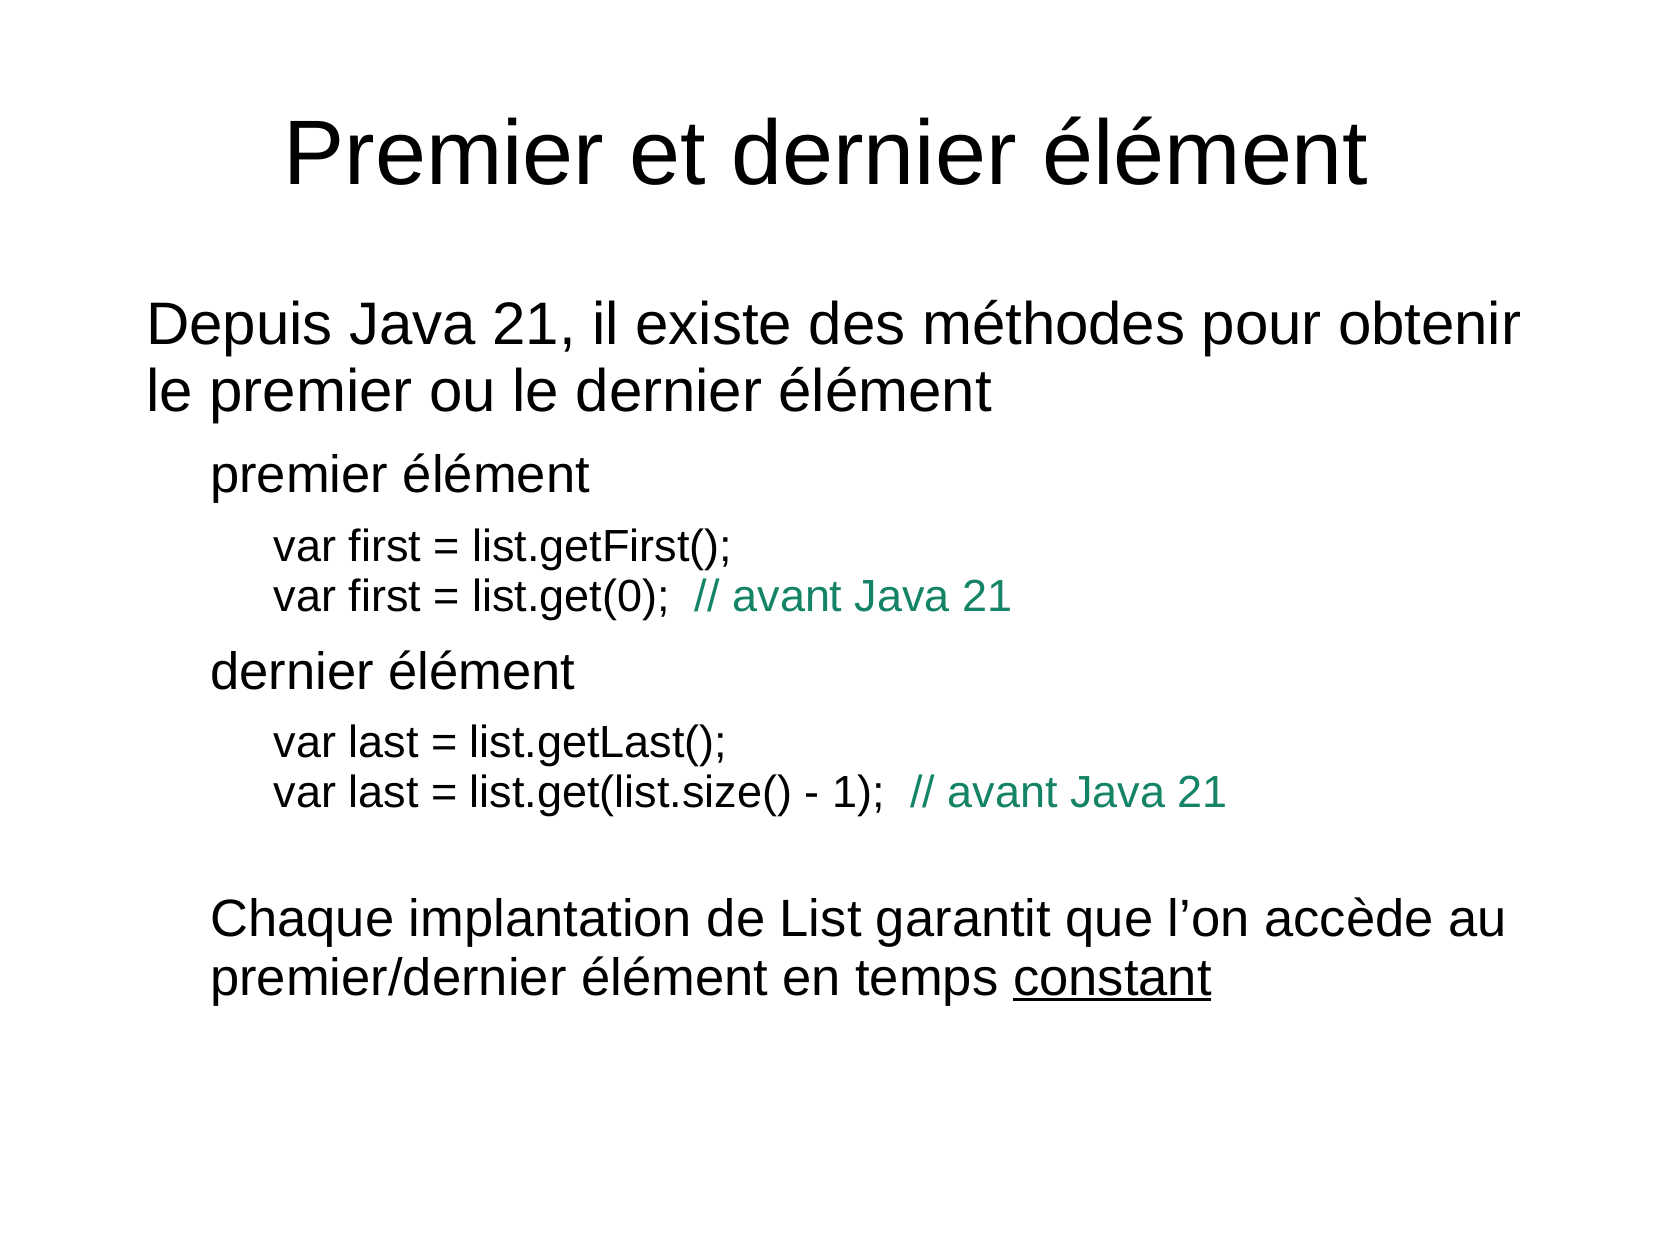

# Premier et dernier élément
Depuis Java 21, il existe des méthodes pour obtenir le premier ou le dernier élément
premier élément
var first = list.getFirst();
var first = list.get(0); // avant Java 21
dernier élément
var last = list.getLast();
var last = list.get(list.size() - 1); // avant Java 21
Chaque implantation de List garantit que l’on accède au premier/dernier élément en temps constant